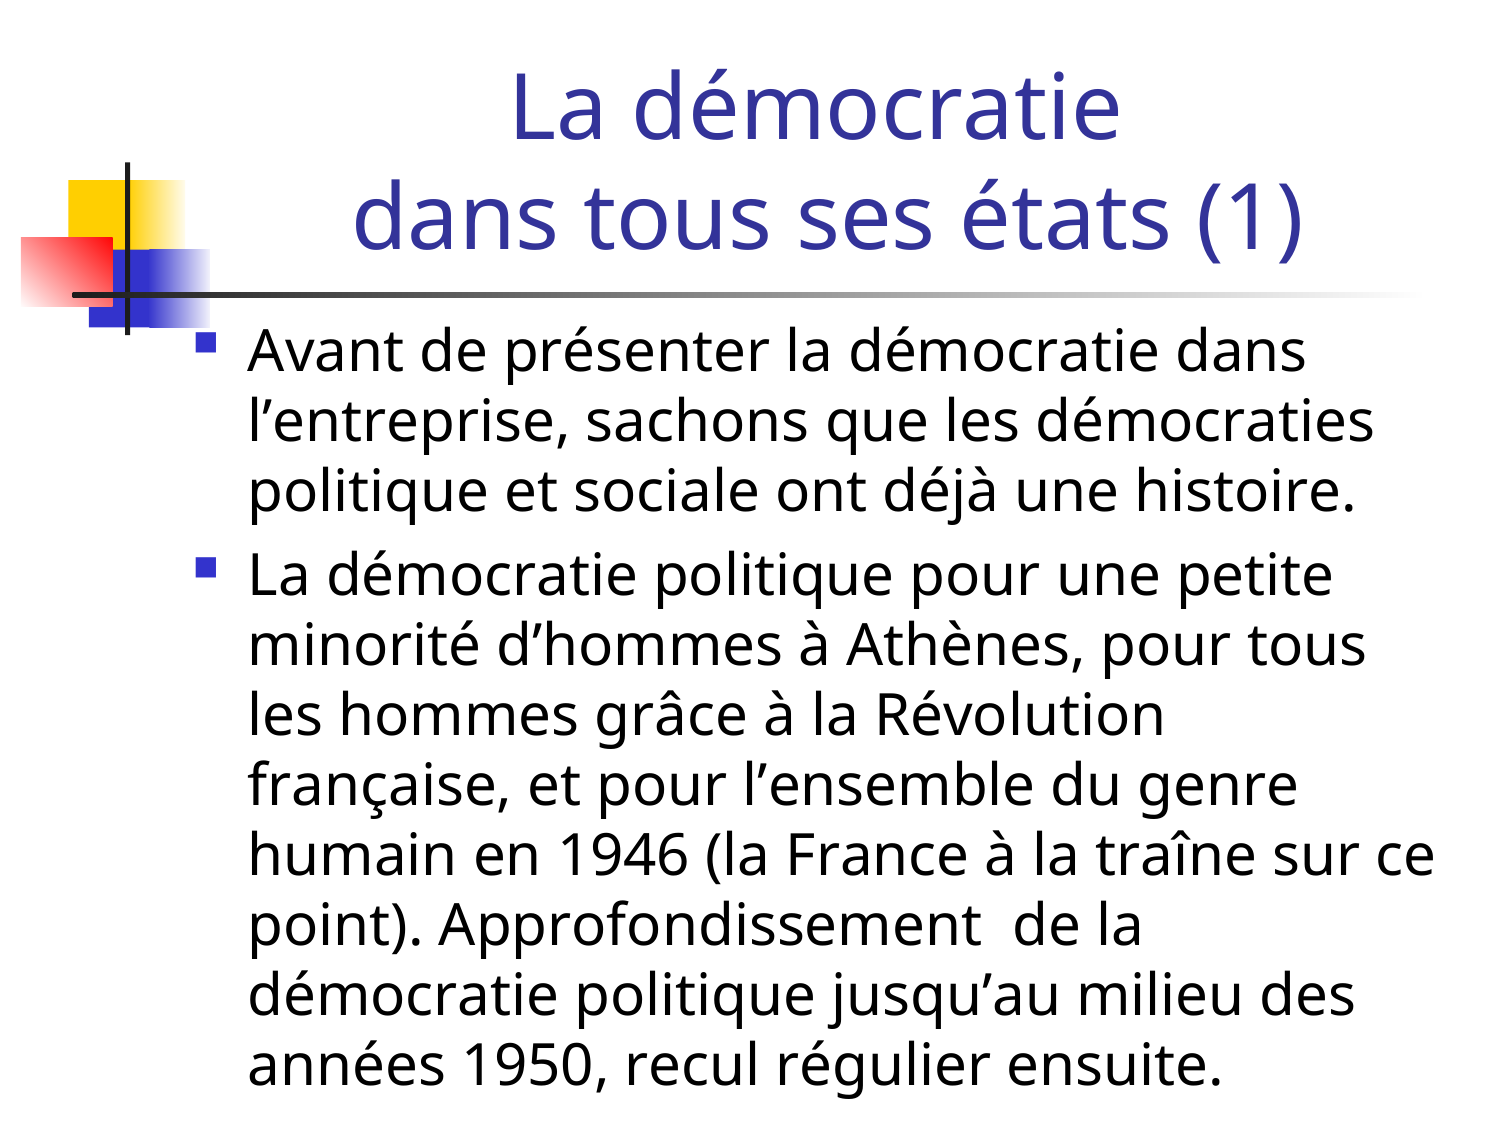

La démocratie
dans tous ses états (1)
Avant de présenter la démocratie dans l’entreprise, sachons que les démocraties politique et sociale ont déjà une histoire.
La démocratie politique pour une petite minorité d’hommes à Athènes, pour tous les hommes grâce à la Révolution française, et pour l’ensemble du genre humain en 1946 (la France à la traîne sur ce point). Approfondissement de la démocratie politique jusqu’au milieu des années 1950, recul régulier ensuite.